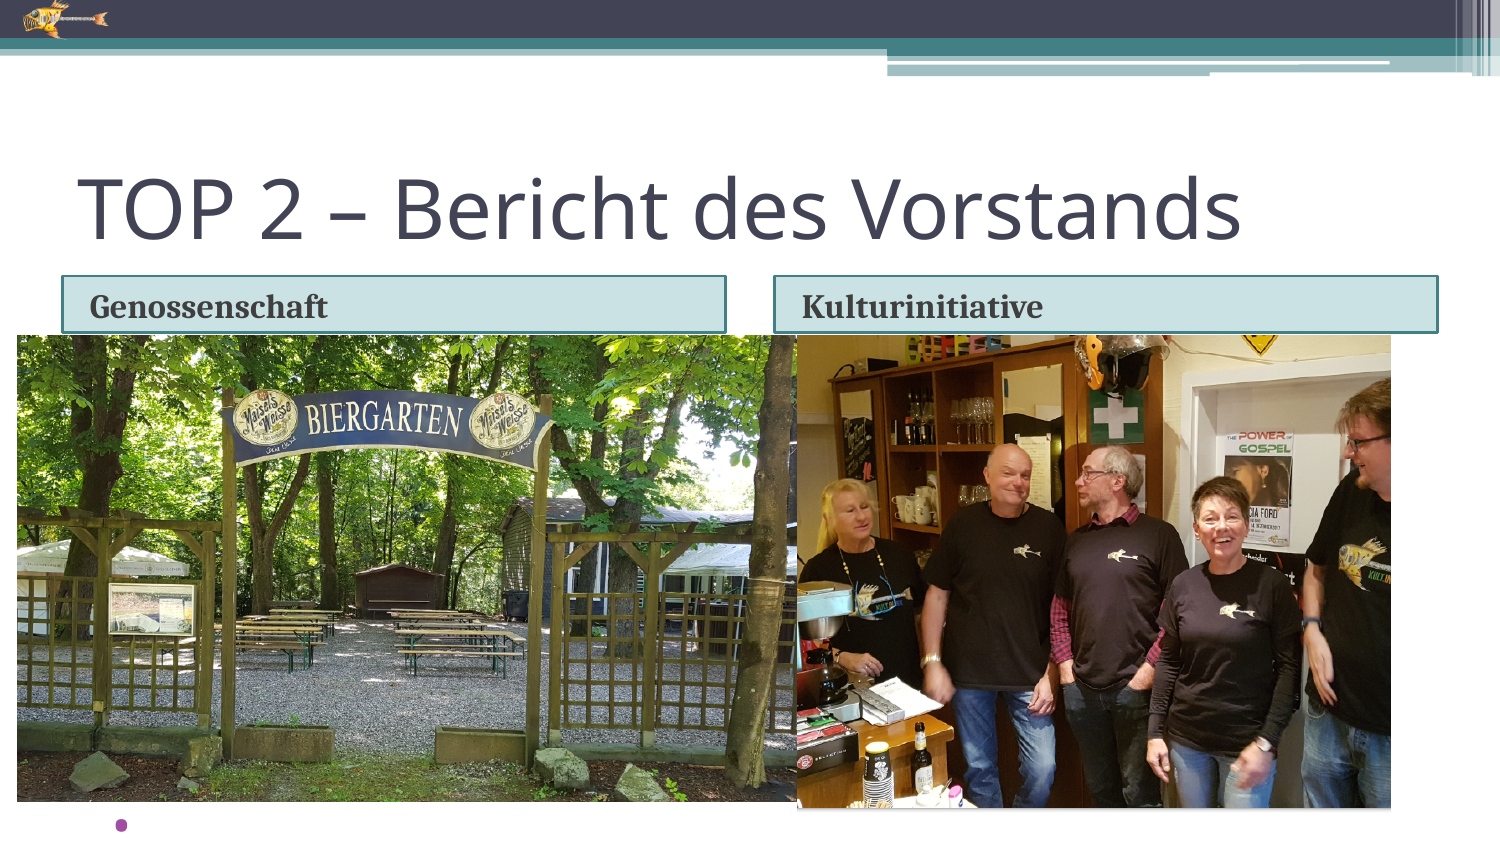

# TOP 2 – Bericht des Vorstands
Genossenschaft
Kulturinitiative
 Erwerb, Instandhaltung , Hausverwaltung
Abschluss der Pachtverträge
Veranstaltungen
Privatvermietung
Gaststättenbetrieb